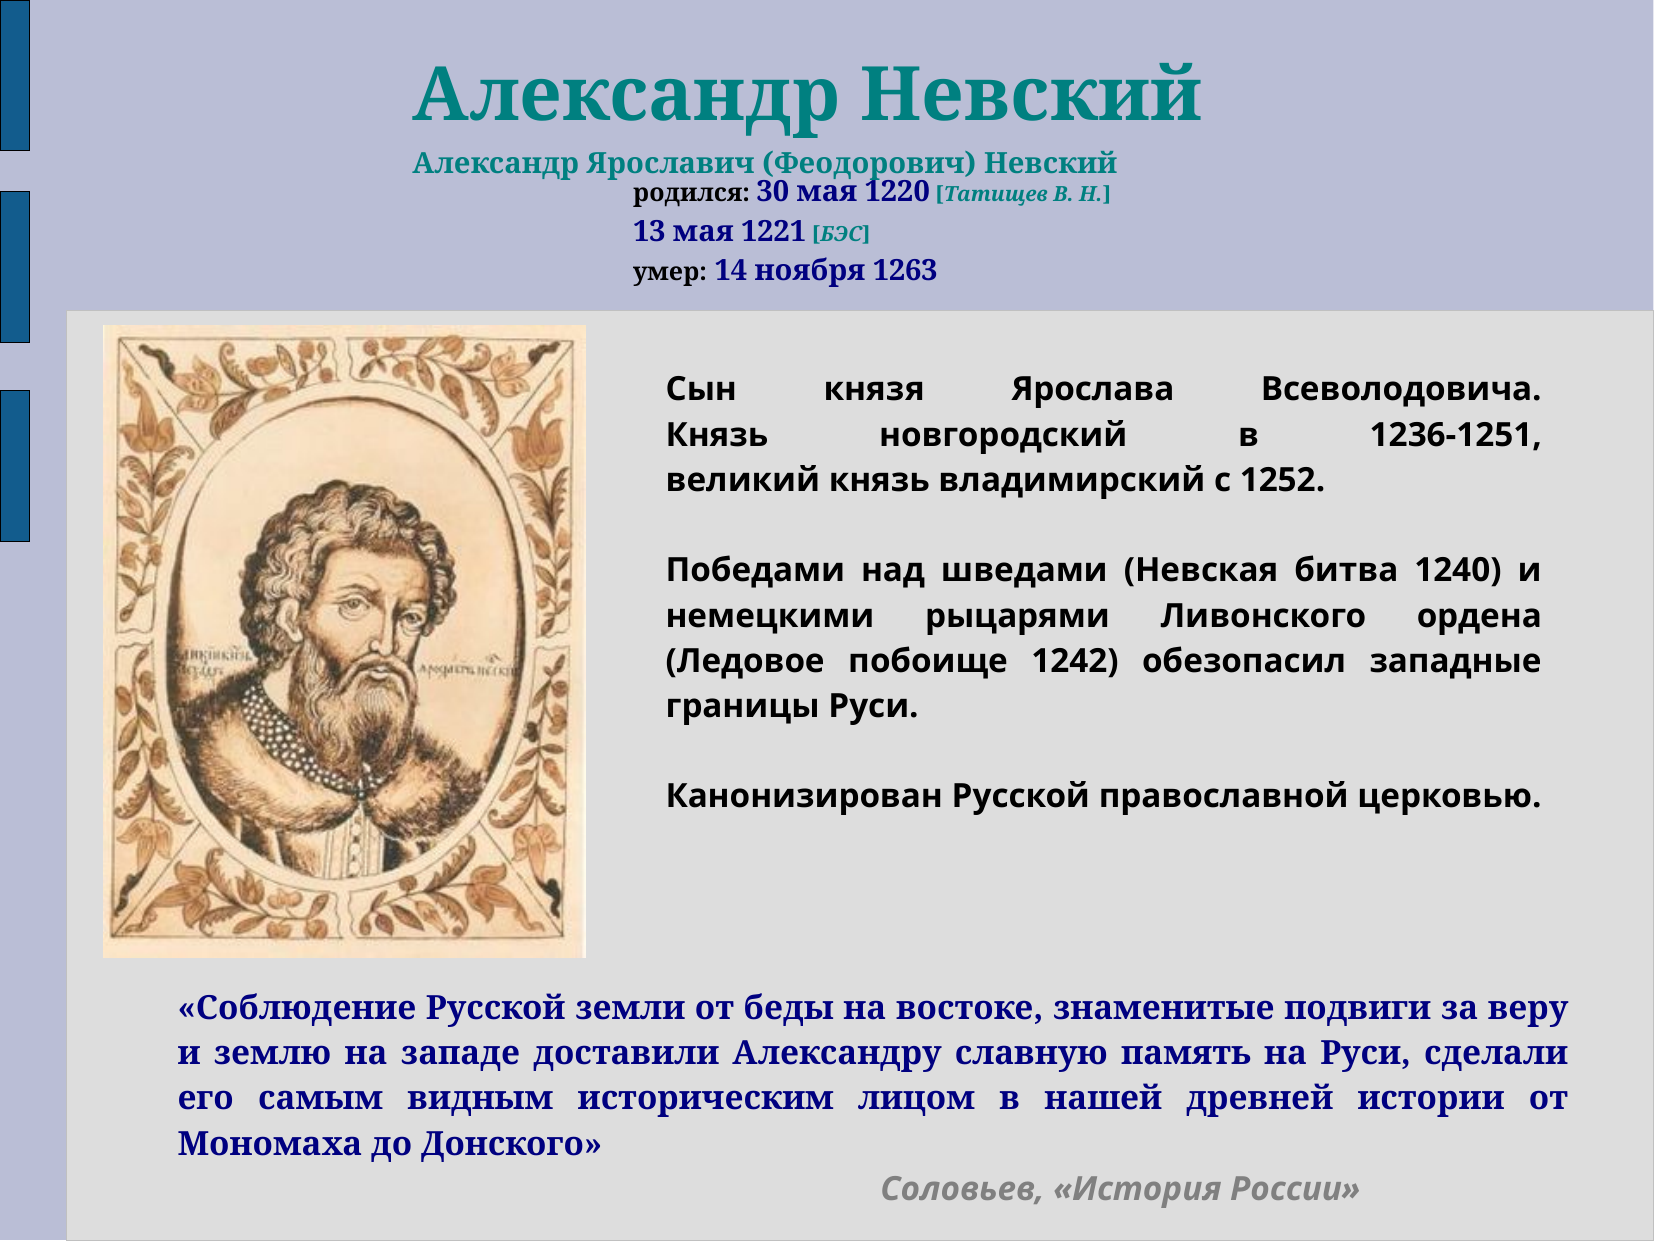

Александр Невский
Александр Ярославич (Феодорович) Невский
родился: 30 мая 1220 [Татищев В. Н.]
13 мая 1221 [БЭС]
умер: 14 ноября 1263
Сын князя Ярослава Всеволодовича.
Князь новгородский в 1236-1251,
великий князь владимирский с 1252.
Победами над шведами (Невская битва 1240) и немецкими рыцарями Ливонского ордена (Ледовое побоище 1242) обезопасил западные границы Руси.
Канонизирован Русской православной церковью.
«Соблюдение Русской земли от беды на востоке, знаменитые подвиги за веру и землю на западе доставили Александру славную память на Руси, сделали его самым видным историческим лицом в нашей древней истории от Мономаха до Донского»
 Соловьев, «История России»